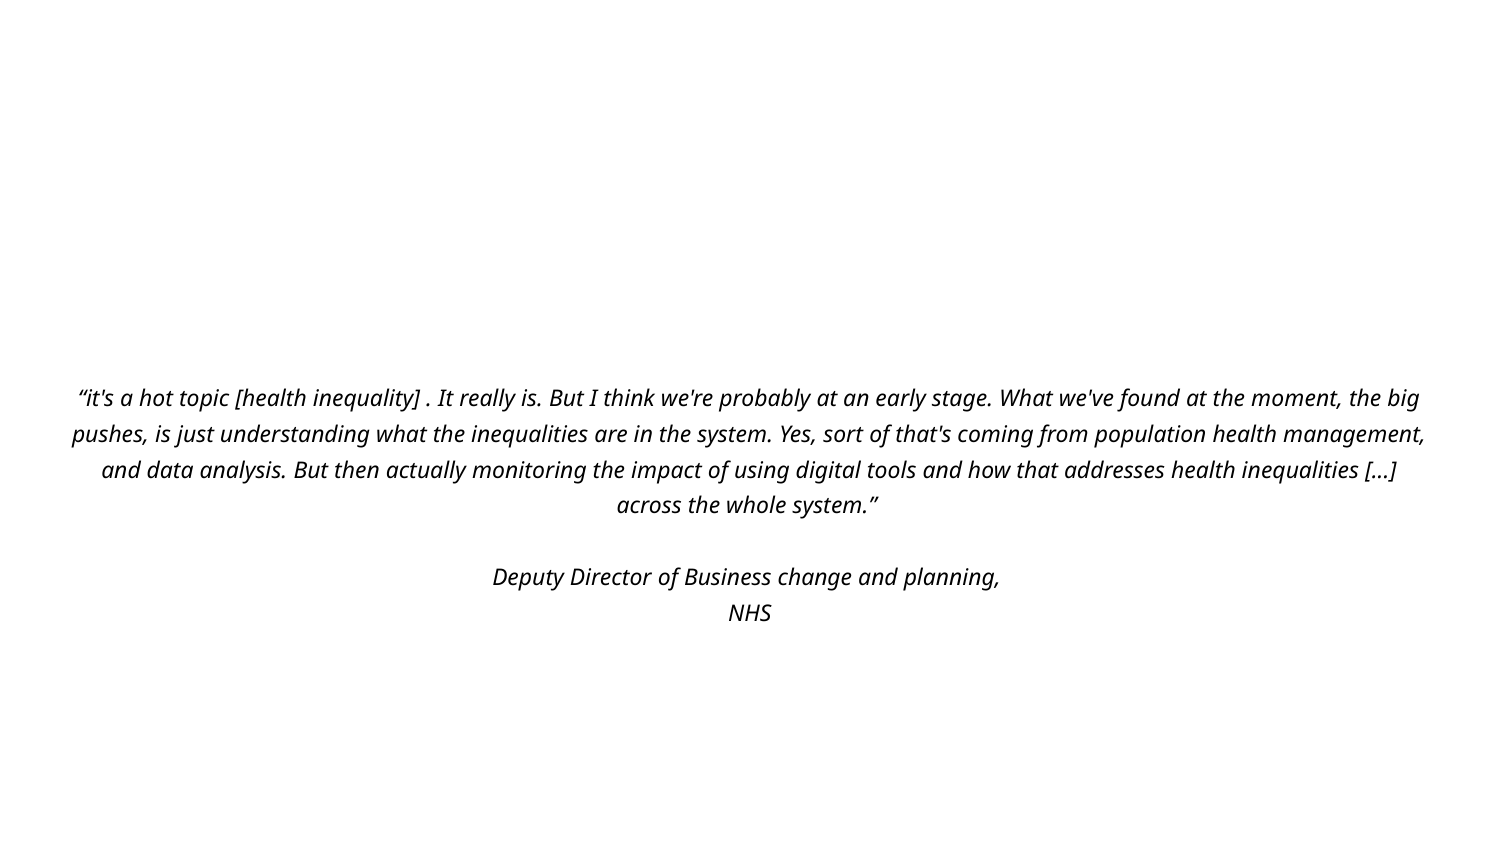

# “it's a hot topic [health inequality] . It really is. But I think we're probably at an early stage. What we've found at the moment, the big pushes, is just understanding what the inequalities are in the system. Yes, sort of that's coming from population health management, and data analysis. But then actually monitoring the impact of using digital tools and how that addresses health inequalities [...] across the whole system.”
Deputy Director of Business change and planning,
NHS